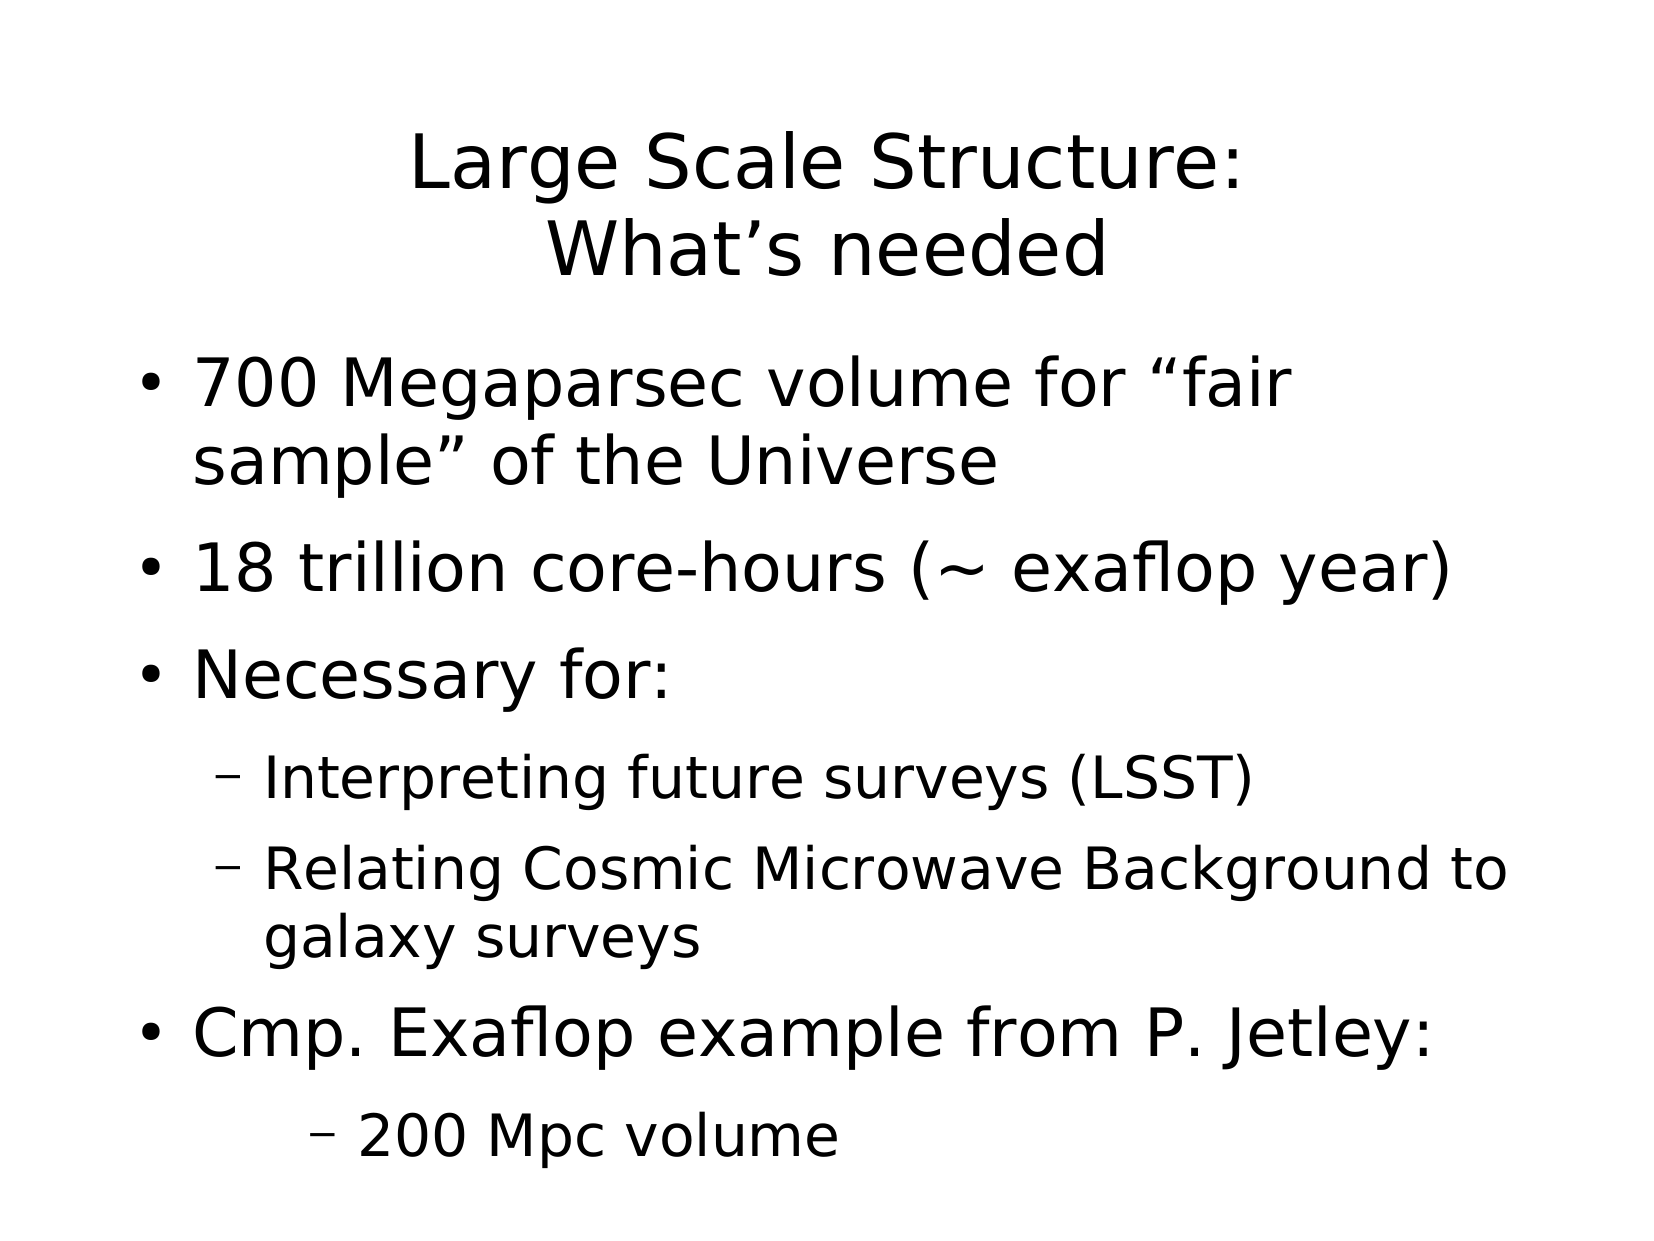

# Large Scale Structure: What’s needed
700 Megaparsec volume for “fair sample” of the Universe
18 trillion core-hours (~ exaflop year)
Necessary for:
Interpreting future surveys (LSST)
Relating Cosmic Microwave Background to galaxy surveys
Cmp. Exaflop example from P. Jetley:
200 Mpc volume